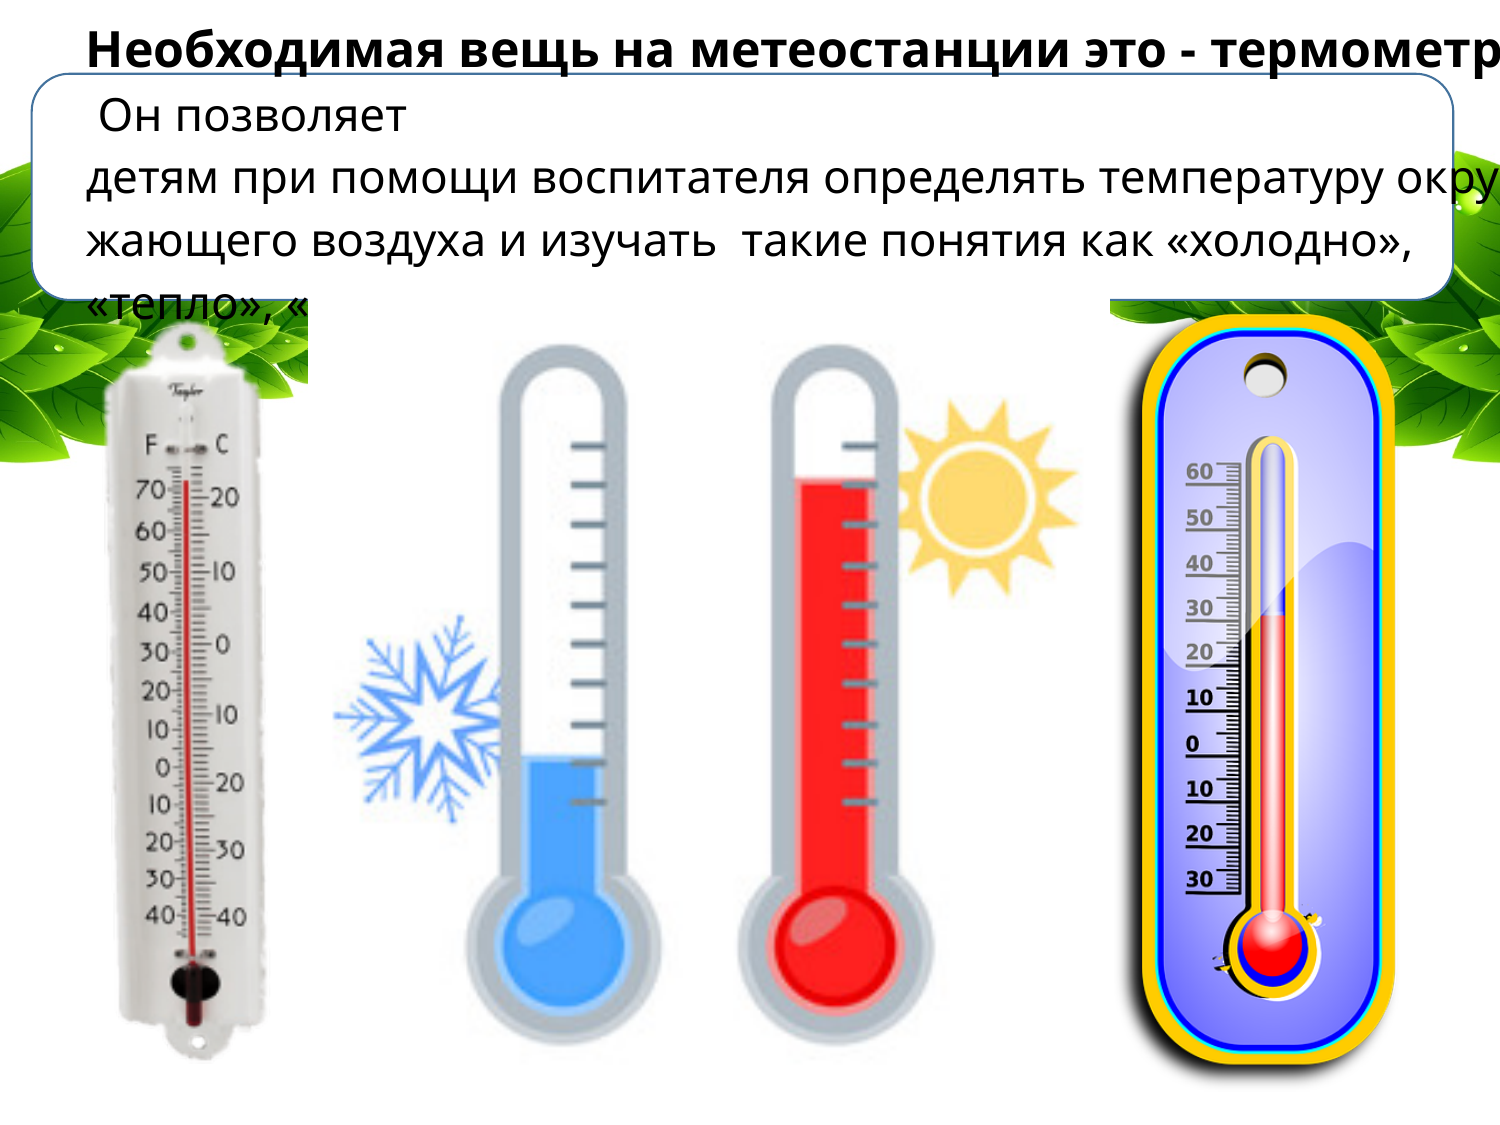

Необходимая вещь на метеостанции это - термометр. Он позволяет детям при помощи воспитателя определять температуру окружающего воздуха и изучать  такие понятия как «холодно», «тепло», «жарко».